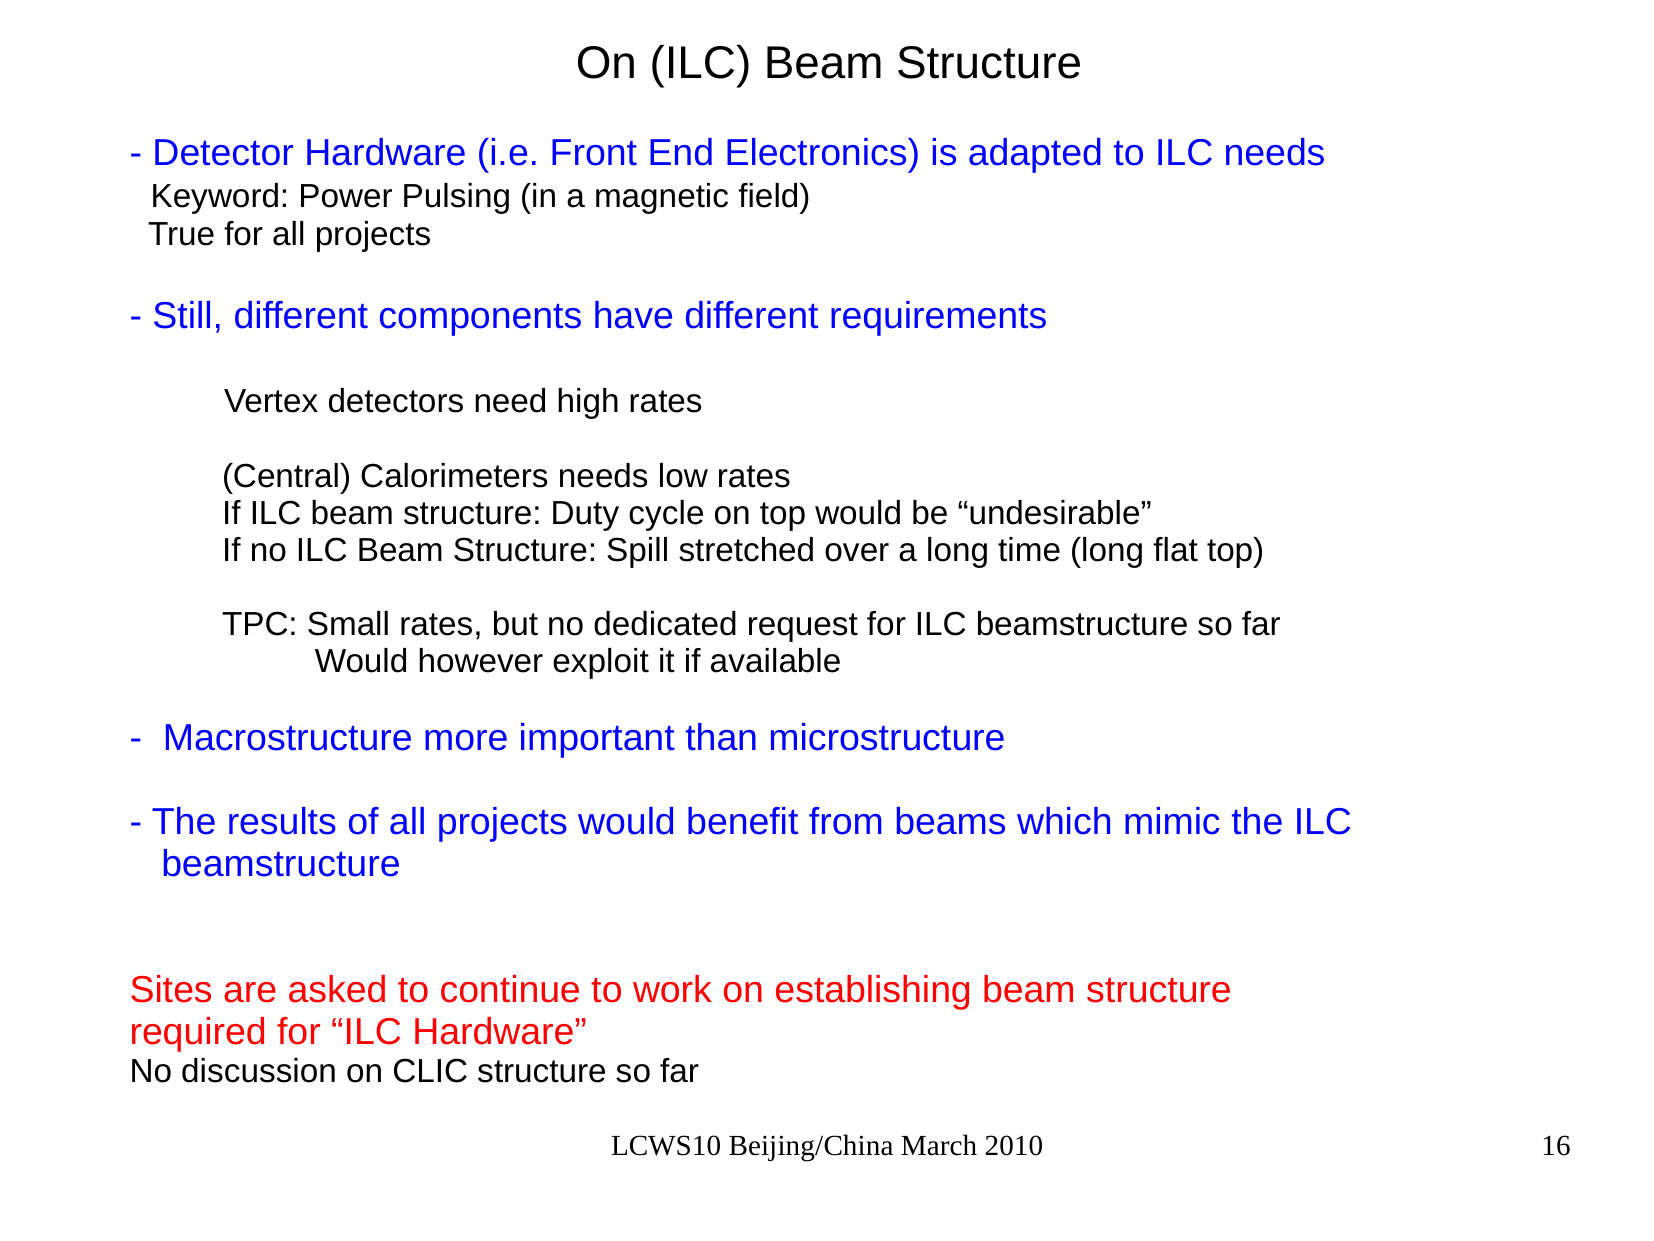

On (ILC) Beam Structure
- Detector Hardware (i.e. Front End Electronics) is adapted to ILC needs
 Keyword: Power Pulsing (in a magnetic field)
 True for all projects
- Still, different components have different requirements
 Vertex detectors need high rates
 (Central) Calorimeters needs low rates
 If ILC beam structure: Duty cycle on top would be “undesirable”
 If no ILC Beam Structure: Spill stretched over a long time (long flat top)
 TPC: Small rates, but no dedicated request for ILC beamstructure so far
 Would however exploit it if available
- Macrostructure more important than microstructure
- The results of all projects would benefit from beams which mimic the ILC
 beamstructure
Sites are asked to continue to work on establishing beam structure
required for “ILC Hardware”
No discussion on CLIC structure so far
LCWS10 Beijing/China March 2010
16